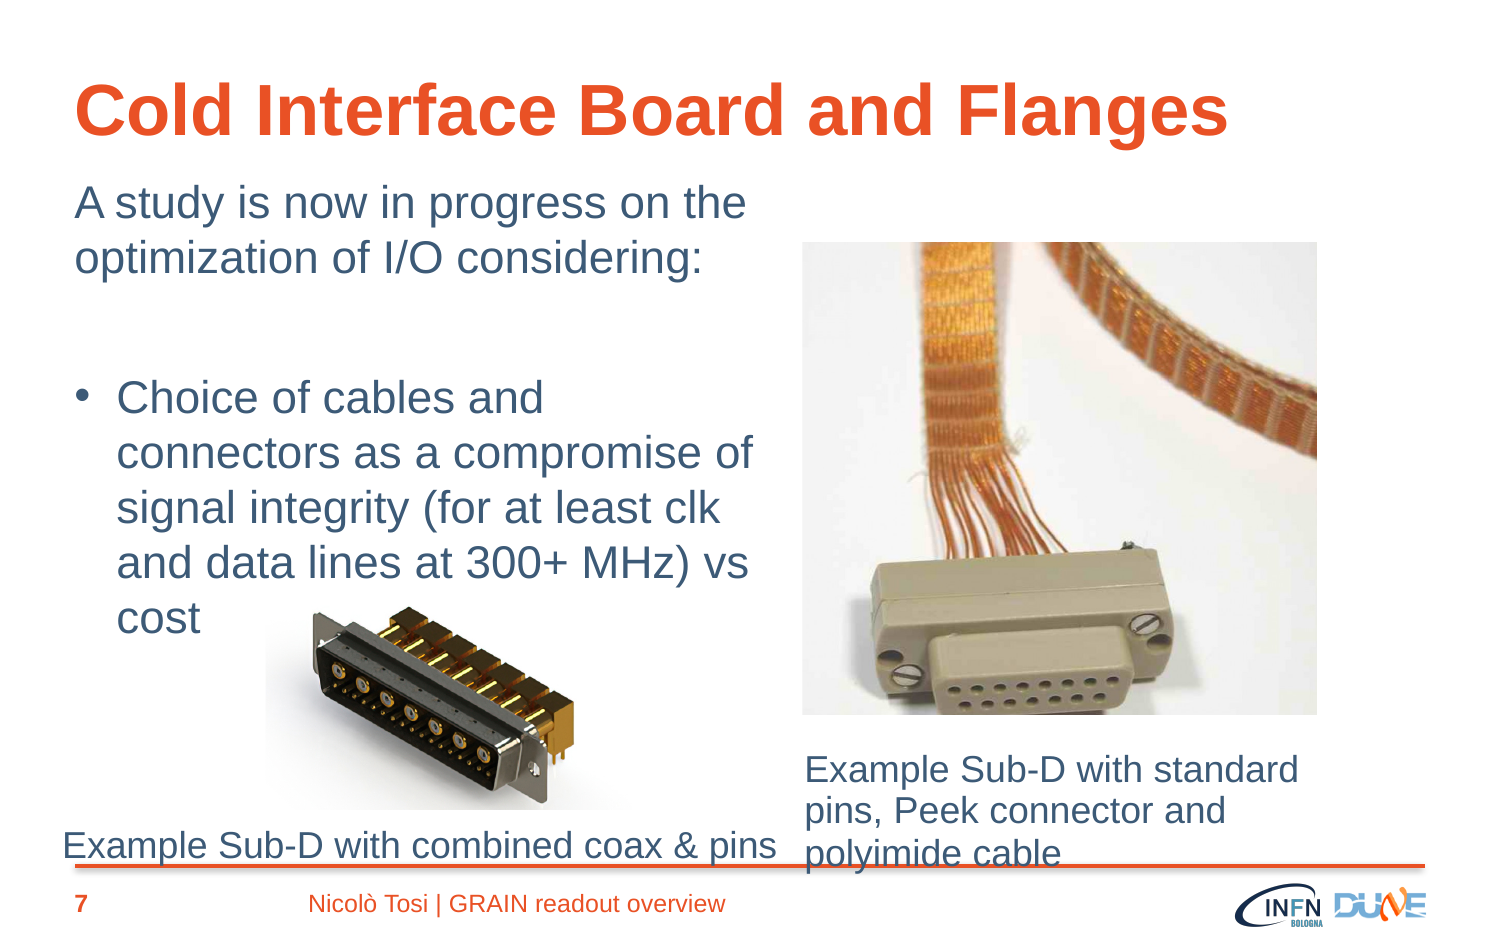

# Cold Interface Board and Flanges
A study is now in progress on the optimization of I/O considering:
Choice of cables and connectors as a compromise of signal integrity (for at least clk and data lines at 300+ MHz) vs cost
Example Sub-D with standard pins, Peek connector and polyimide cable
Example Sub-D with combined coax & pins
Nicolò Tosi | GRAIN readout overview